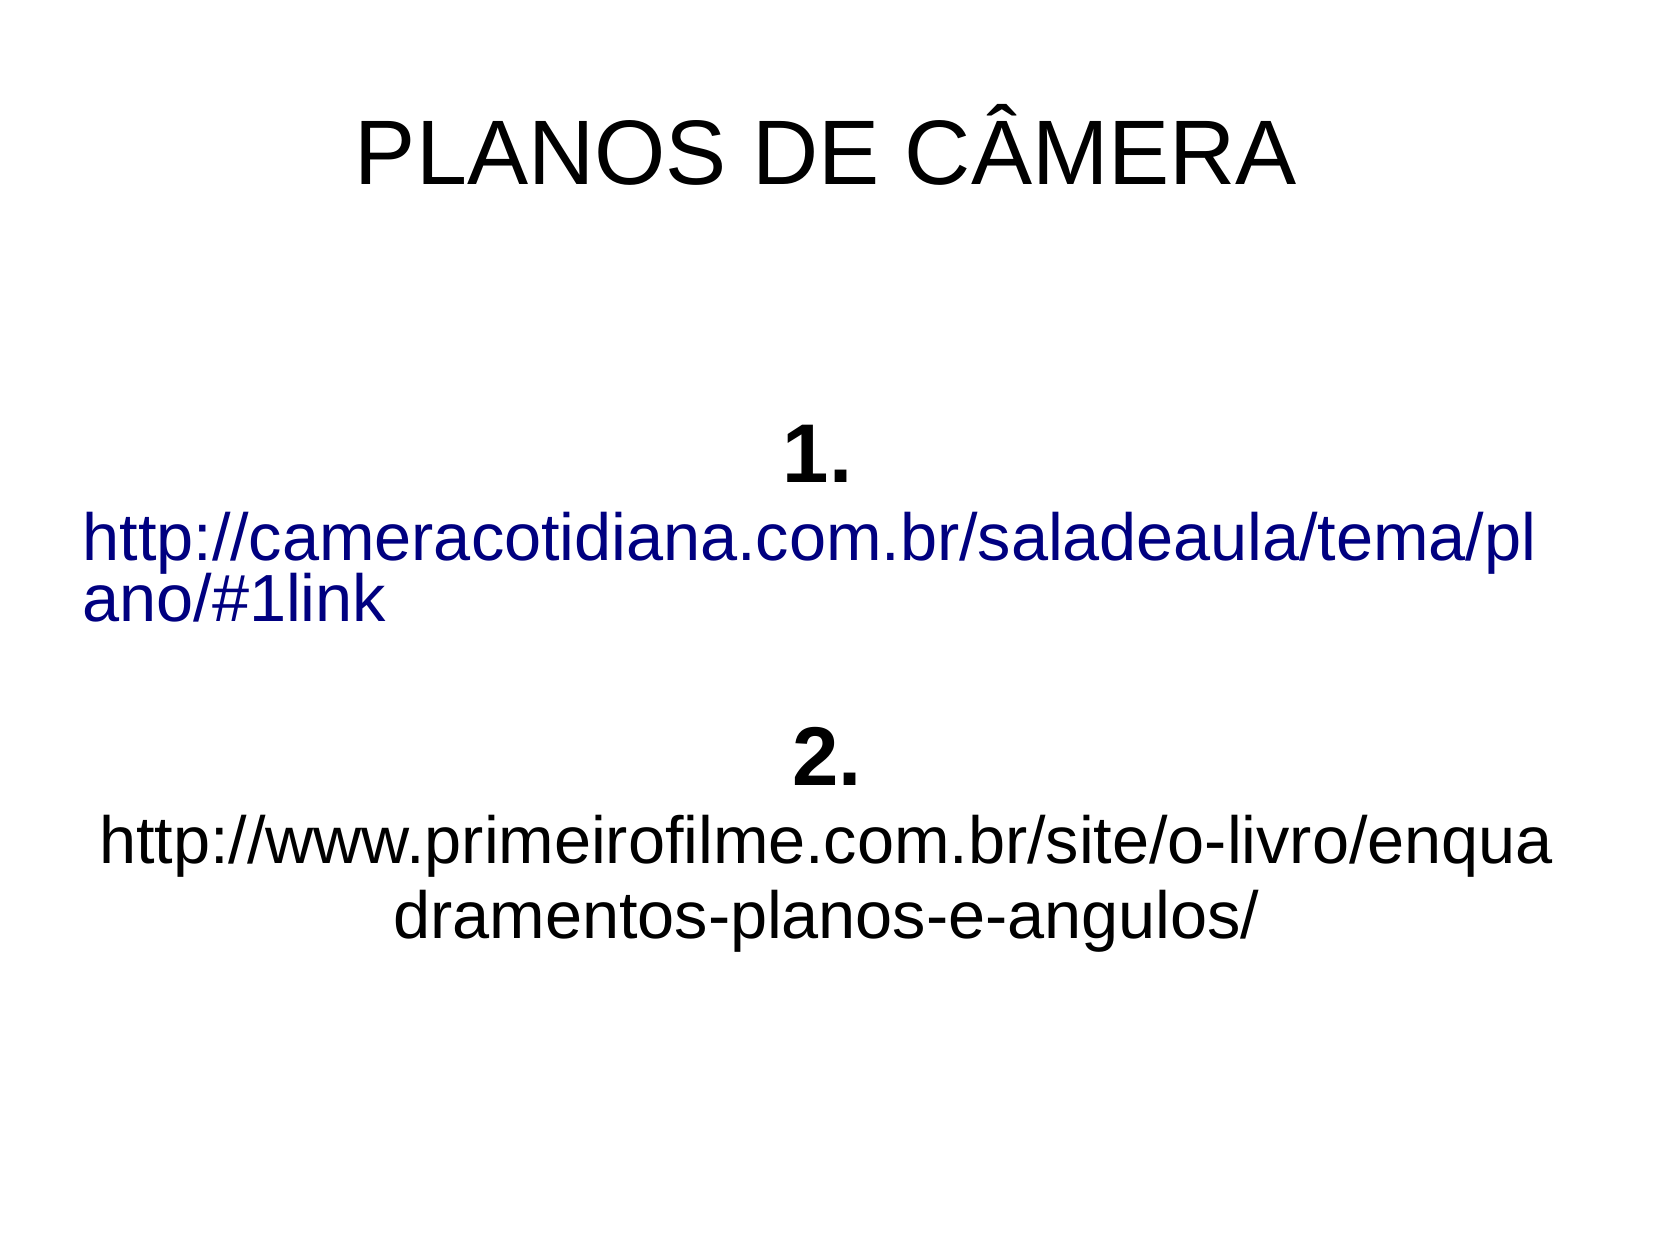

# PLANOS DE CÂMERA
1. http://cameracotidiana.com.br/saladeaula/tema/plano/#1link
2. http://www.primeirofilme.com.br/site/o-livro/enquadramentos-planos-e-angulos/